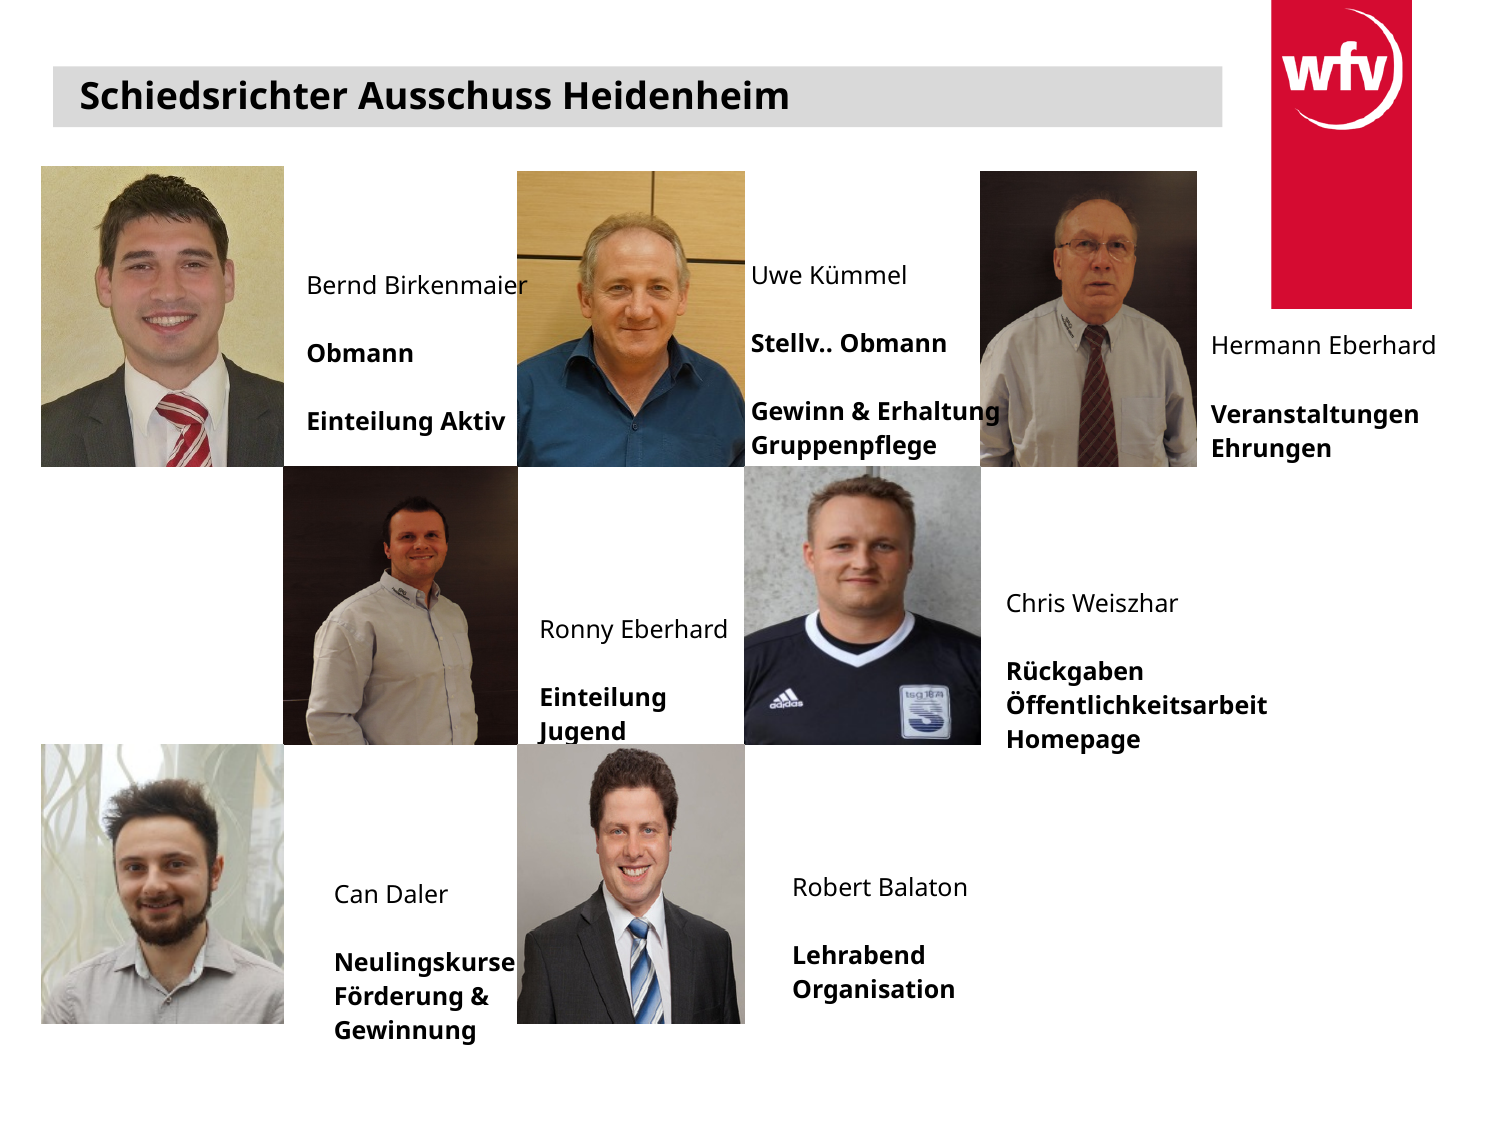

Schiedsrichter Ausschuss Heidenheim
Uwe Kümmel
Stellv.. Obmann
Gewinn & Erhaltung
Gruppenpflege
Bernd Birkenmaier
Obmann
Einteilung Aktiv
Hermann Eberhard
Veranstaltungen
Ehrungen
Chris Weiszhar
Rückgaben
Öffentlichkeitsarbeit
Homepage
Ronny Eberhard
Einteilung
Jugend
Robert Balaton
Lehrabend
Organisation
Can Daler
Neulingskurse
Förderung &
Gewinnung